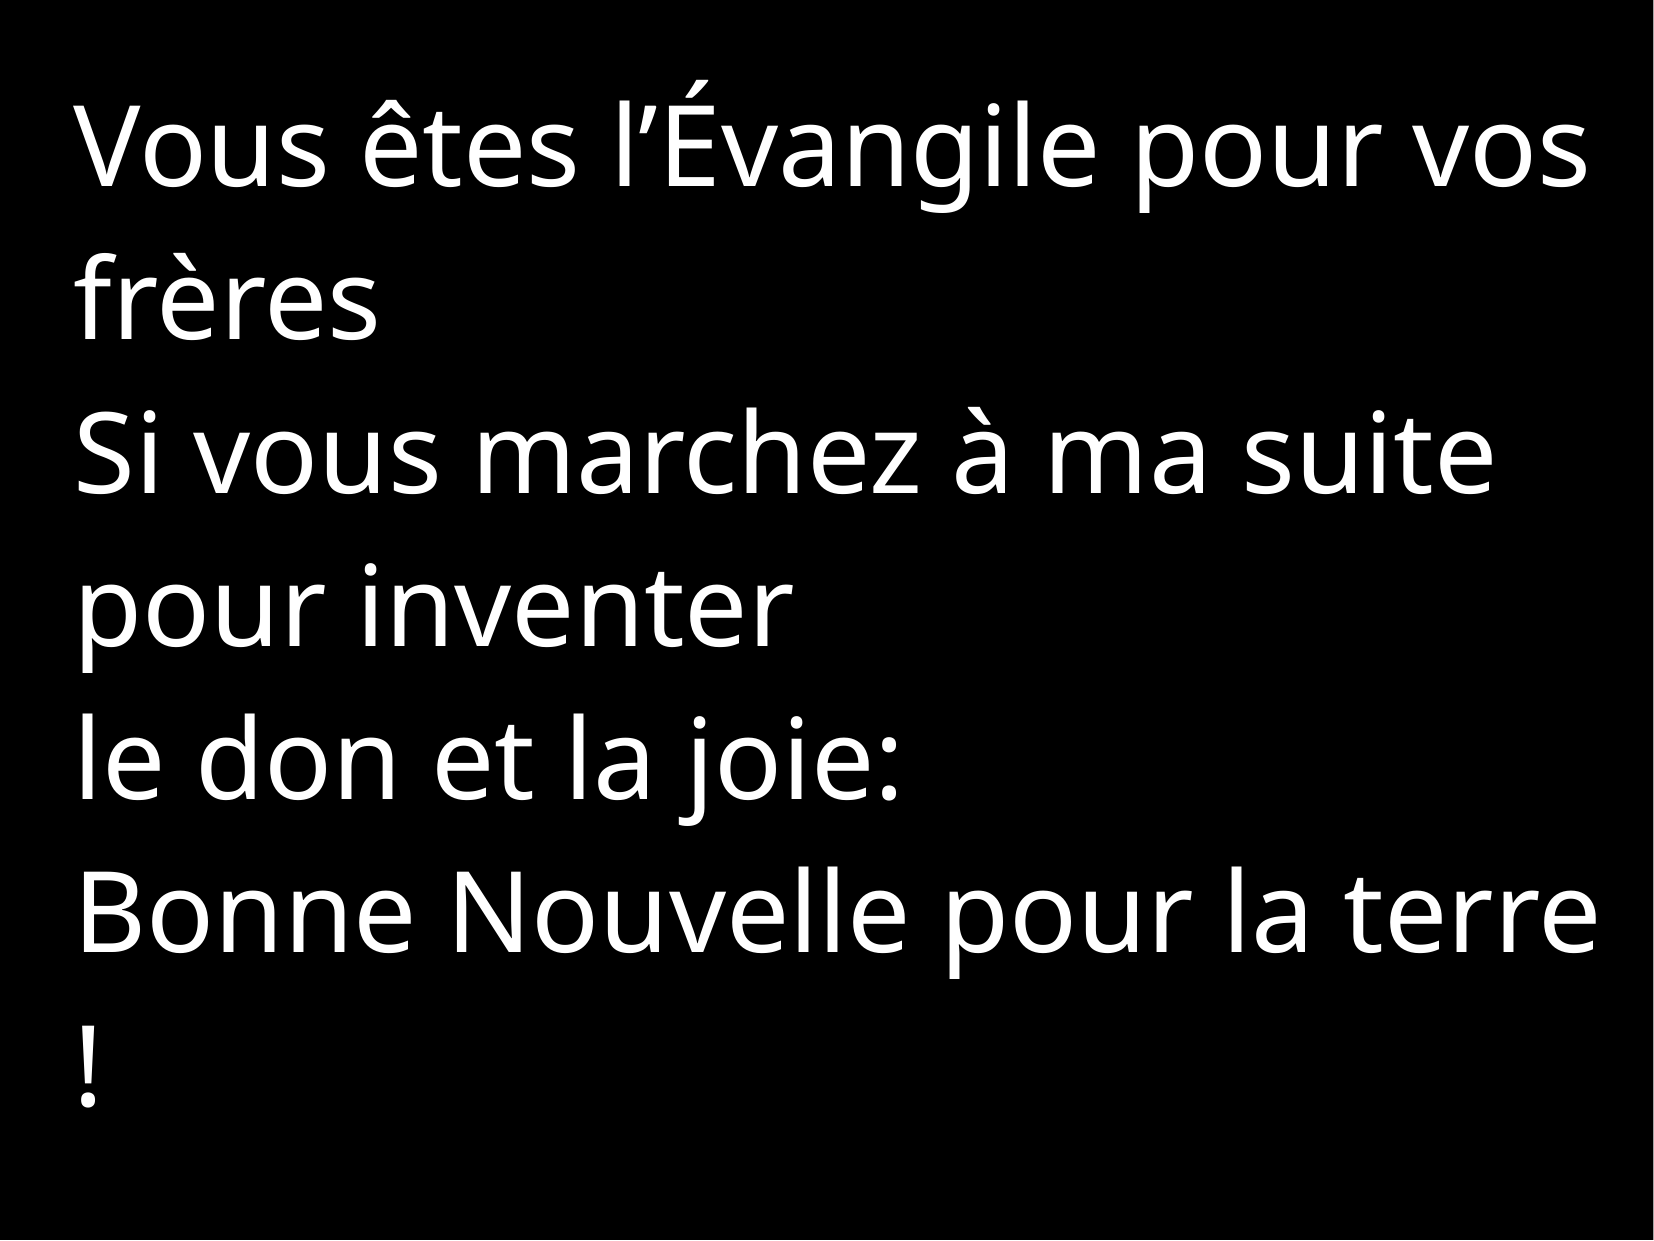

Vous êtes l’Évangile pour vos frères
Si vous marchez à ma suite pour inventer
le don et la joie:
Bonne Nouvelle pour la terre !